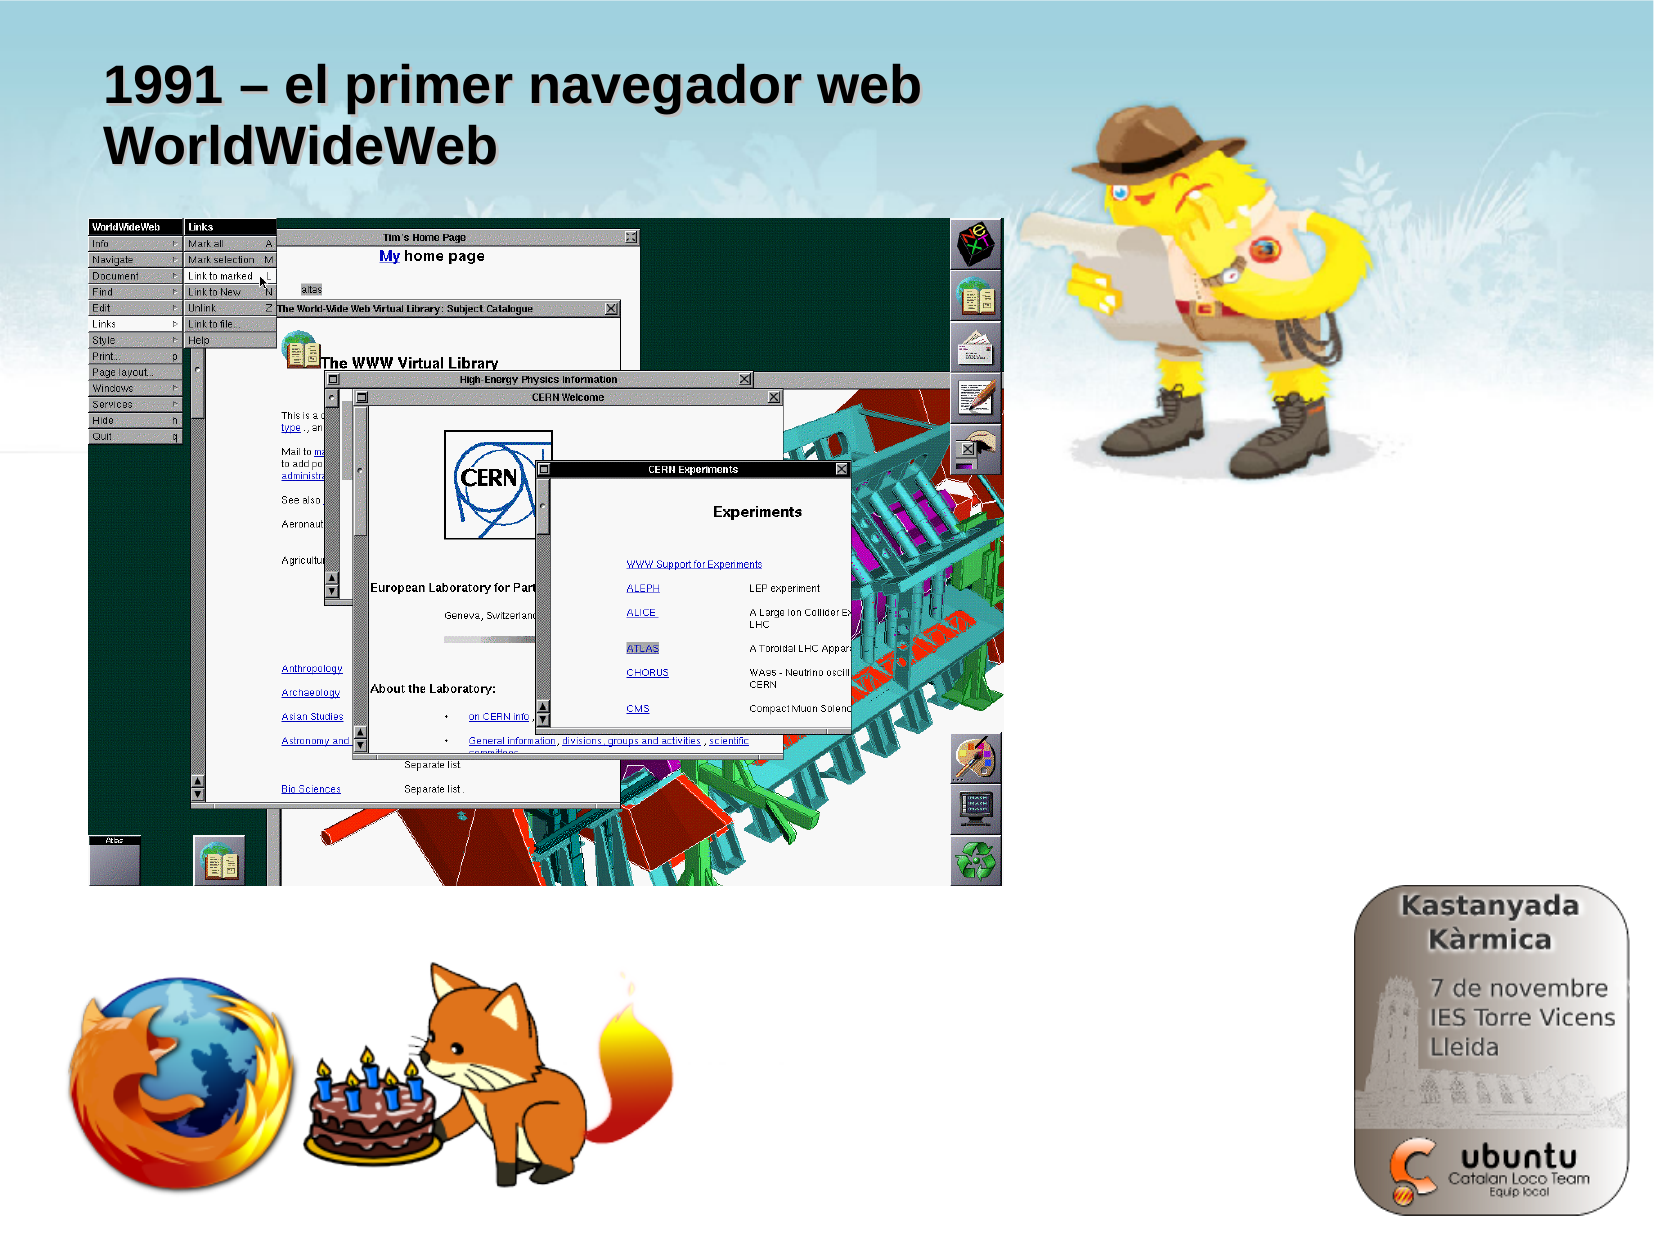

1991 – el primer navegador web
WorldWideWeb